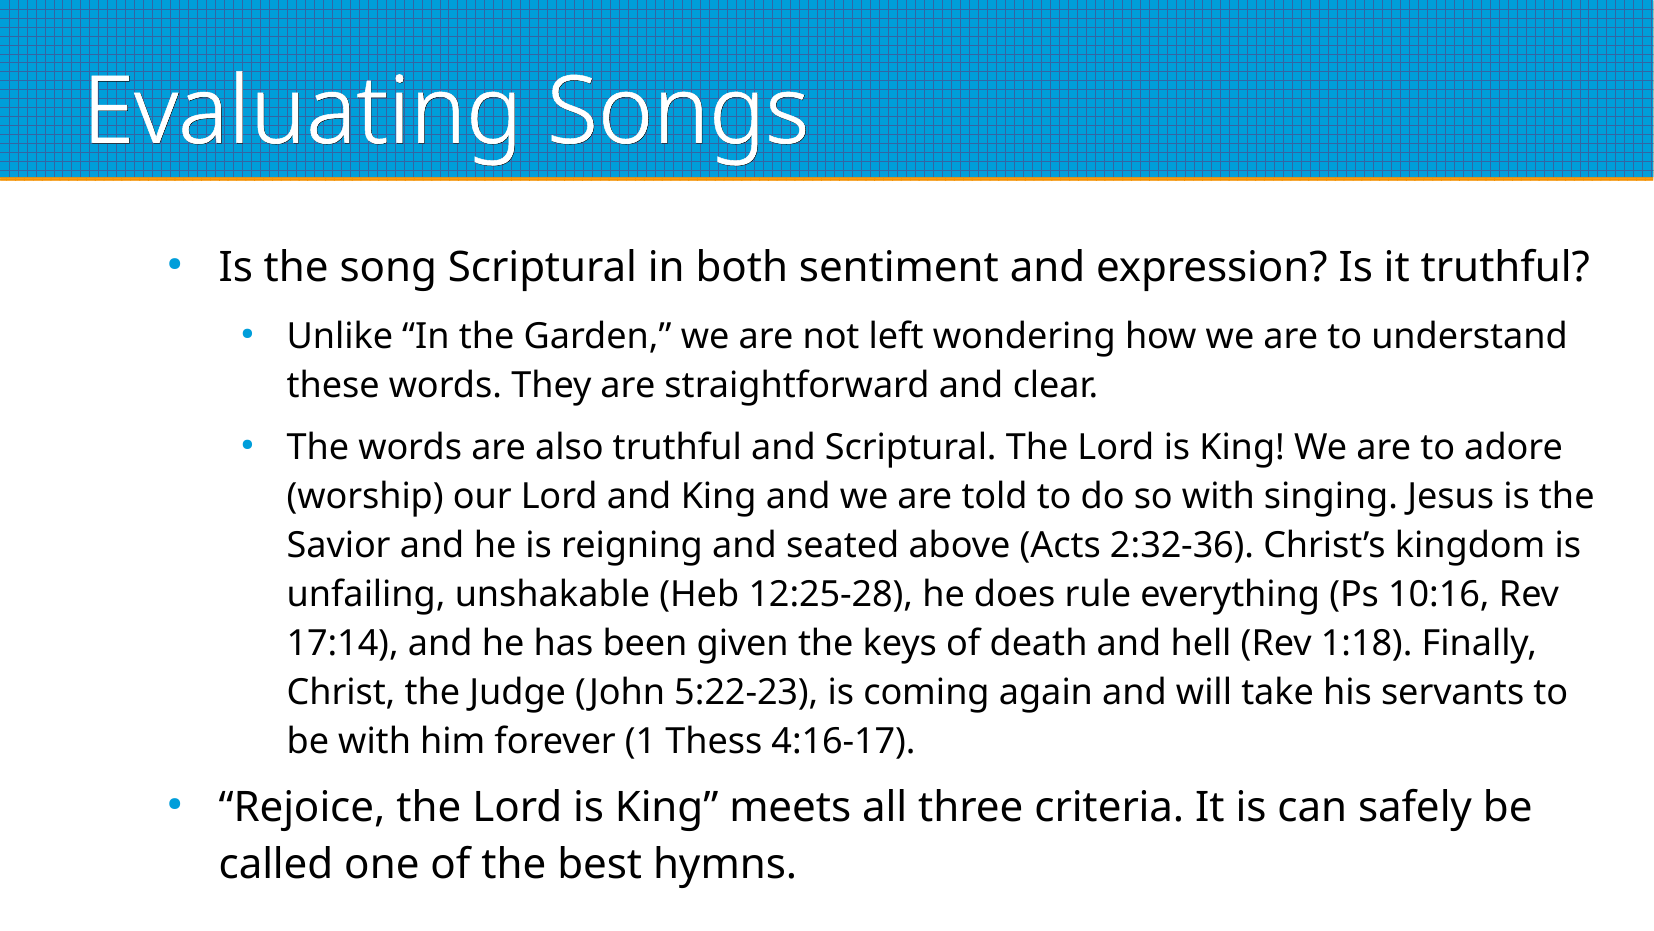

# Evaluating Songs
Is the song Scriptural in both sentiment and expression? Is it truthful?
Unlike “In the Garden,” we are not left wondering how we are to understand these words. They are straightforward and clear.
The words are also truthful and Scriptural. The Lord is King! We are to adore (worship) our Lord and King and we are told to do so with singing. Jesus is the Savior and he is reigning and seated above (Acts 2:32-36). Christ’s kingdom is unfailing, unshakable (Heb 12:25-28), he does rule everything (Ps 10:16, Rev 17:14), and he has been given the keys of death and hell (Rev 1:18). Finally, Christ, the Judge (John 5:22-23), is coming again and will take his servants to be with him forever (1 Thess 4:16-17).
“Rejoice, the Lord is King” meets all three criteria. It is can safely be called one of the best hymns.